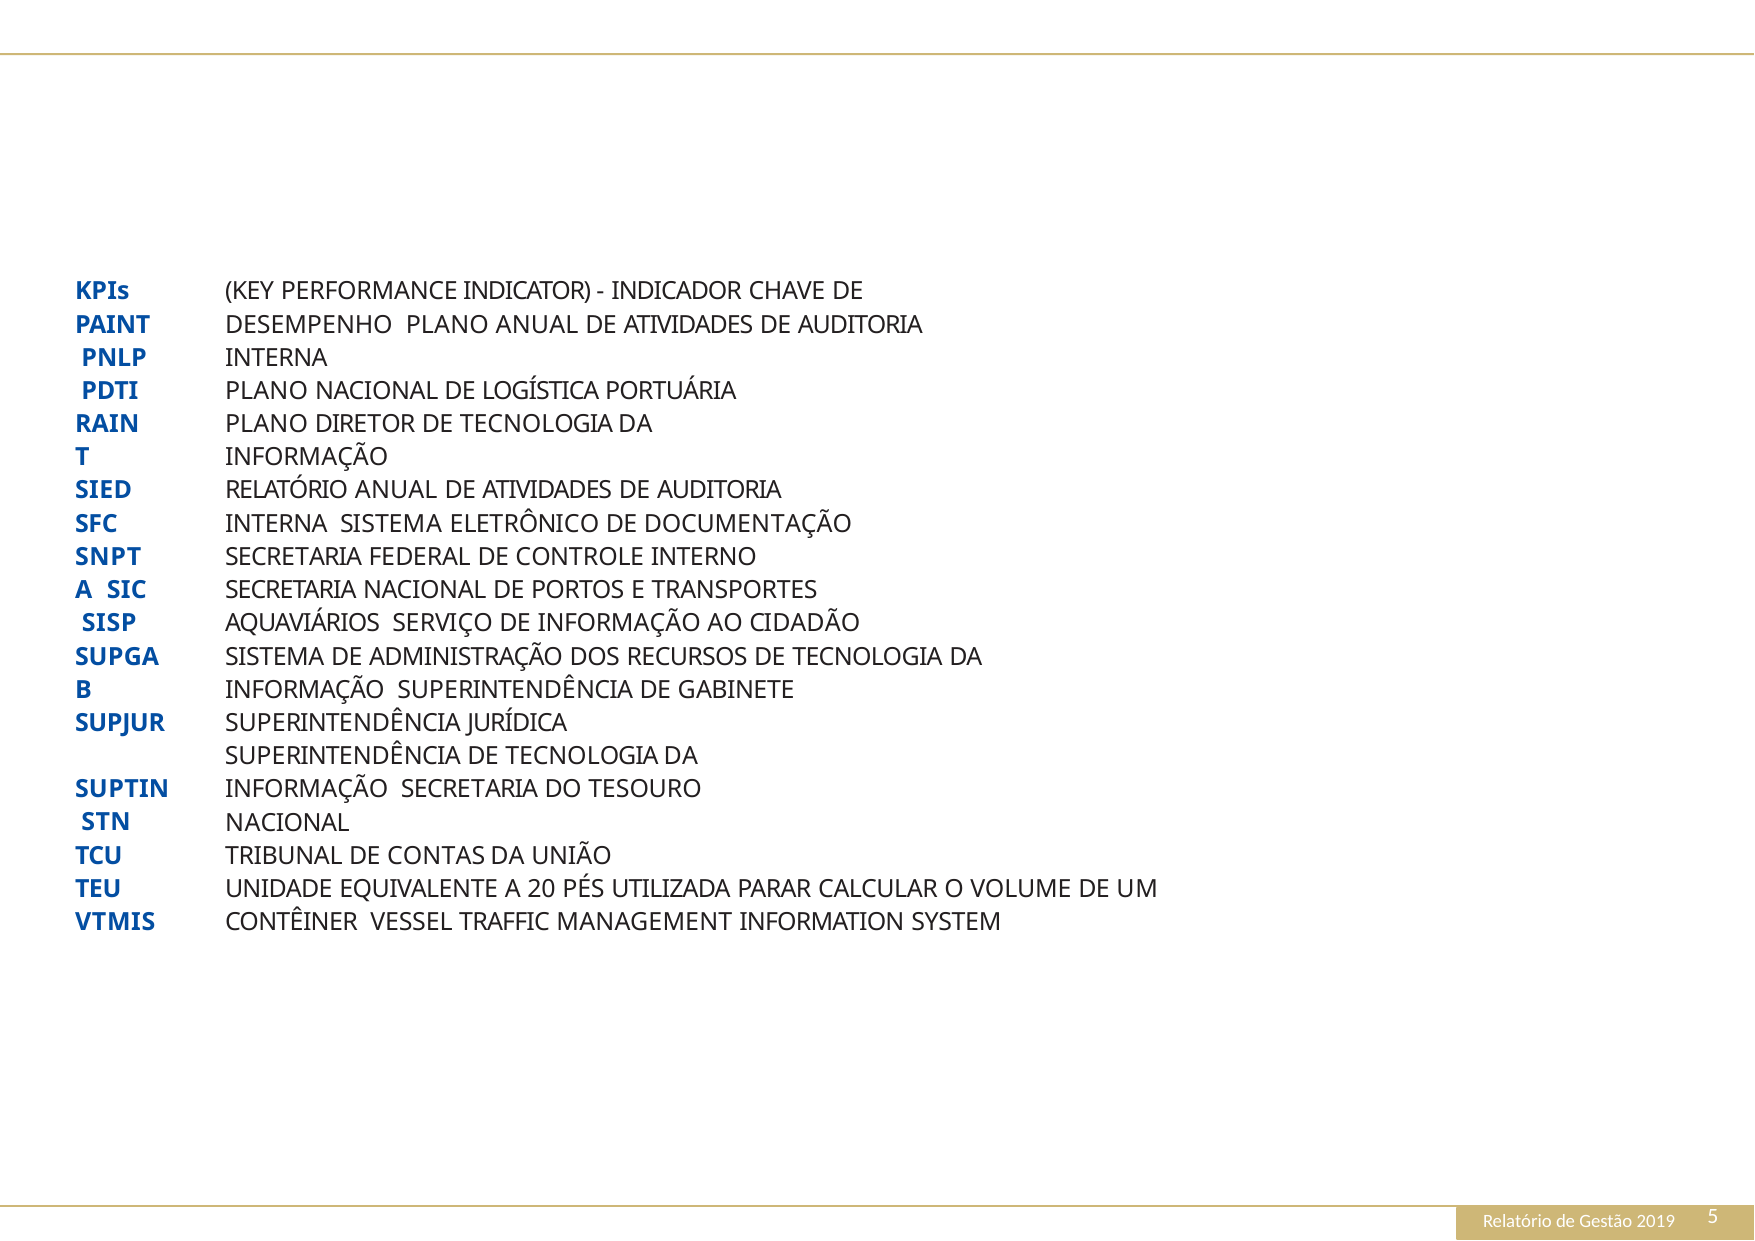

KPIs PAINT PNLP PDTI RAINT SIED SFC SNPTA SIC SISP
SUPGAB SUPJUR SUPTIN STN TCU TEU VTMIS
(KEY PERFORMANCE INDICATOR) - INDICADOR CHAVE DE DESEMPENHO PLANO ANUAL DE ATIVIDADES DE AUDITORIA INTERNA
PLANO NACIONAL DE LOGÍSTICA PORTUÁRIA PLANO DIRETOR DE TECNOLOGIA DA INFORMAÇÃO
RELATÓRIO ANUAL DE ATIVIDADES DE AUDITORIA INTERNA SISTEMA ELETRÔNICO DE DOCUMENTAÇÃO
SECRETARIA FEDERAL DE CONTROLE INTERNO
SECRETARIA NACIONAL DE PORTOS E TRANSPORTES AQUAVIÁRIOS SERVIÇO DE INFORMAÇÃO AO CIDADÃO
SISTEMA DE ADMINISTRAÇÃO DOS RECURSOS DE TECNOLOGIA DA INFORMAÇÃO SUPERINTENDÊNCIA DE GABINETE
SUPERINTENDÊNCIA JURÍDICA
SUPERINTENDÊNCIA DE TECNOLOGIA DA INFORMAÇÃO SECRETARIA DO TESOURO NACIONAL
TRIBUNAL DE CONTAS DA UNIÃO
UNIDADE EQUIVALENTE A 20 PÉS UTILIZADA PARAR CALCULAR O VOLUME DE UM CONTÊINER VESSEL TRAFFIC MANAGEMENT INFORMATION SYSTEM
5
Relatório de Gestão 2019